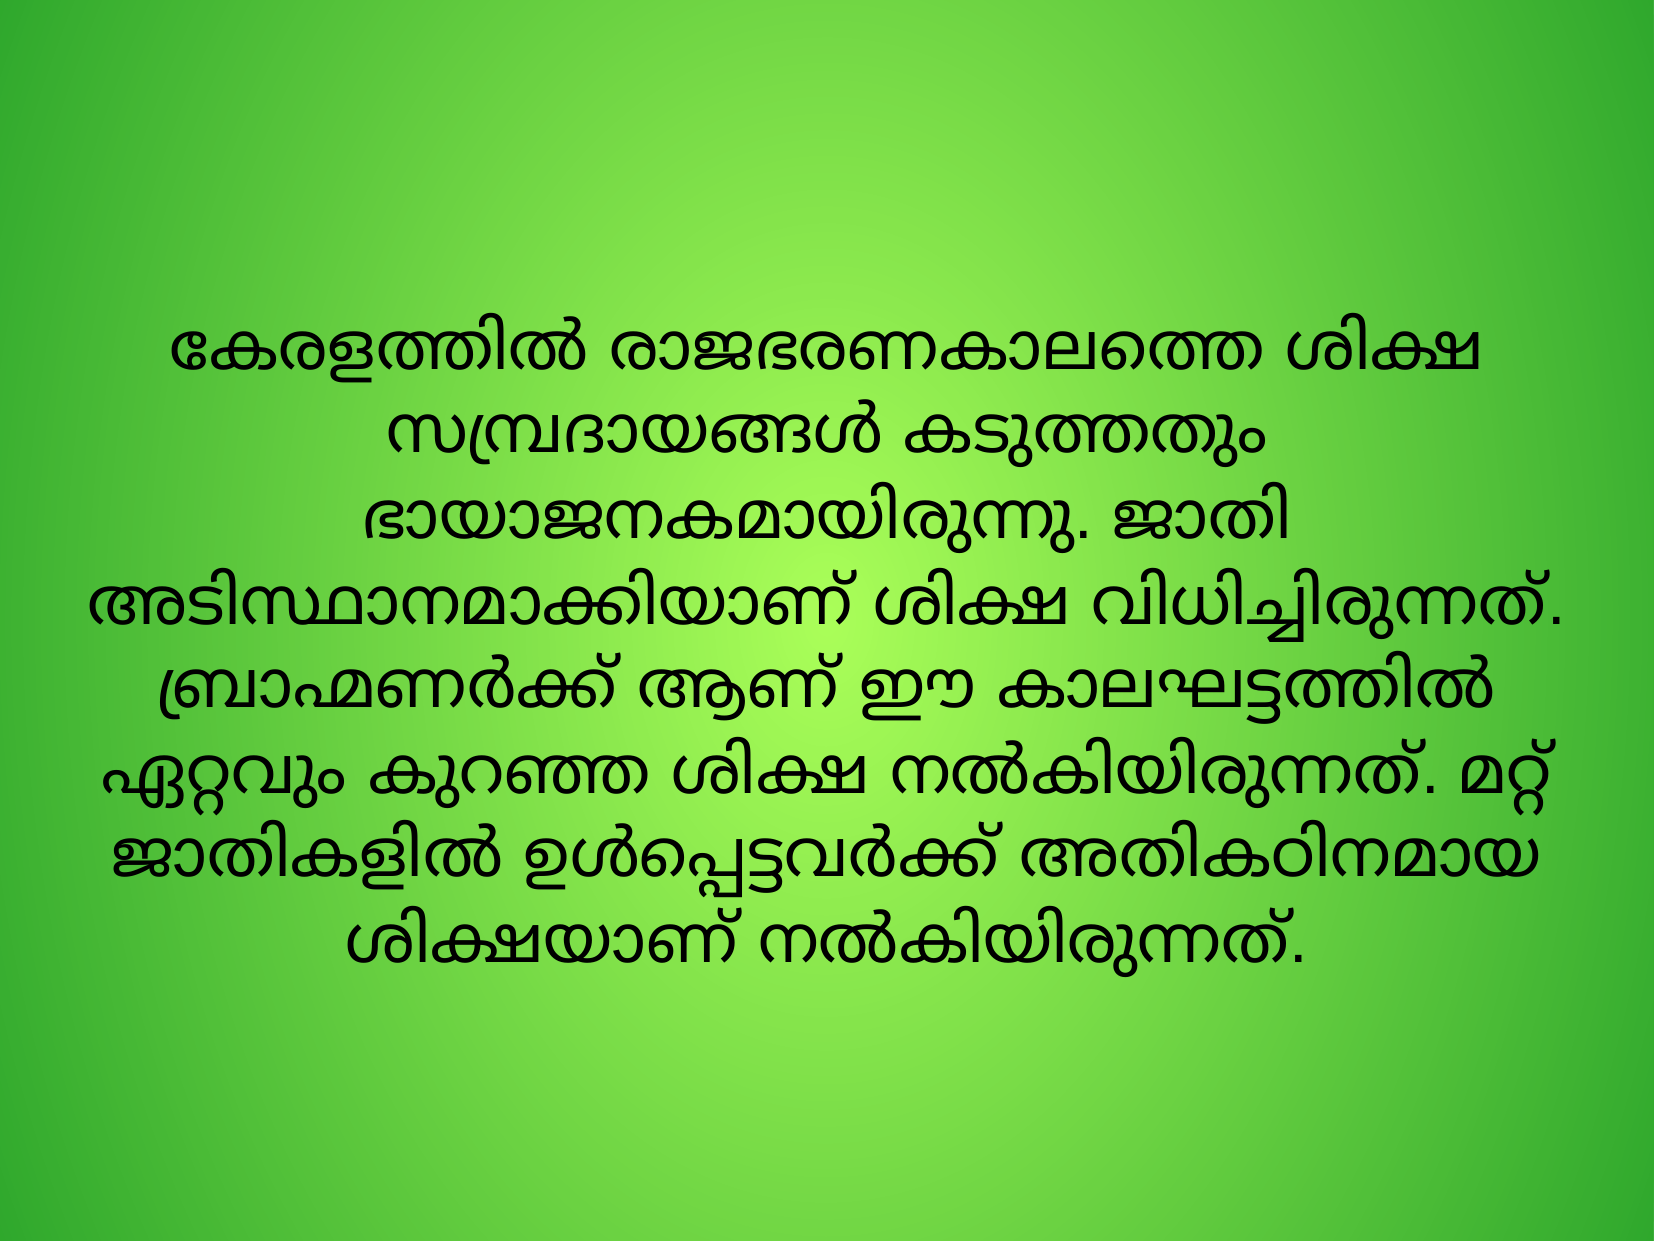

# കേരളത്തിൽ രാജഭരണകാലത്തെ ശിക്ഷ സമ്പ്രദായങ്ങൾ കടുത്തതും ഭായാജനകമായിരുന്നു. ജാതി അടിസ്ഥാനമാക്കിയാണ് ശിക്ഷ വിധിച്ചിരുന്നത്. ബ്രാഹ്മണർക്ക് ആണ് ഈ കാലഘട്ടത്തിൽ ഏറ്റവും കുറഞ്ഞ ശിക്ഷ നൽകിയിരുന്നത്. മറ്റ് ജാതികളിൽ ഉൾ‍പ്പെട്ടവർക്ക് അതികഠിനമായ ശിക്ഷയാണ് നൽകിയിരുന്നത്.